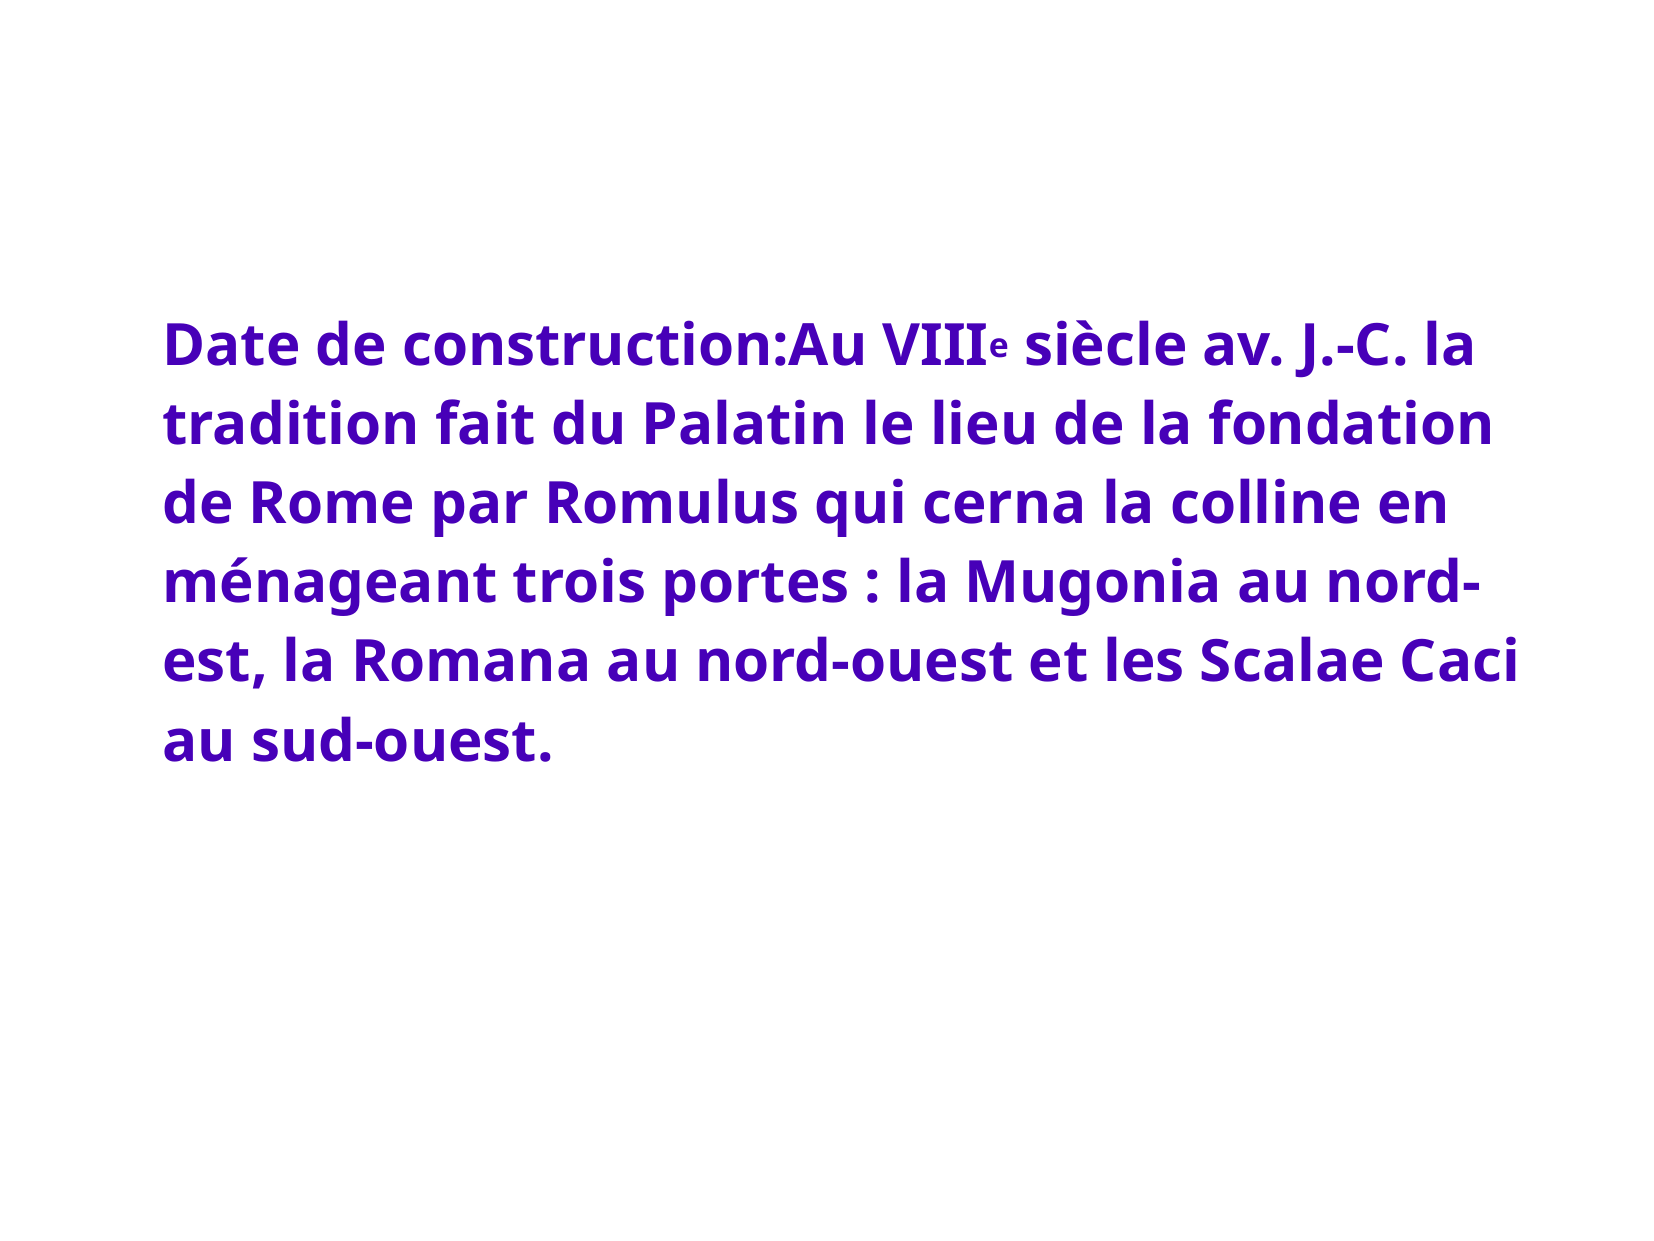

Date de construction:Au VIIIe siècle av. J.-C. la tradition fait du Palatin le lieu de la fondation de Rome par Romulus qui cerna la colline en ménageant trois portes : la Mugonia au nord-est, la Romana au nord-ouest et les Scalae Caci au sud-ouest.